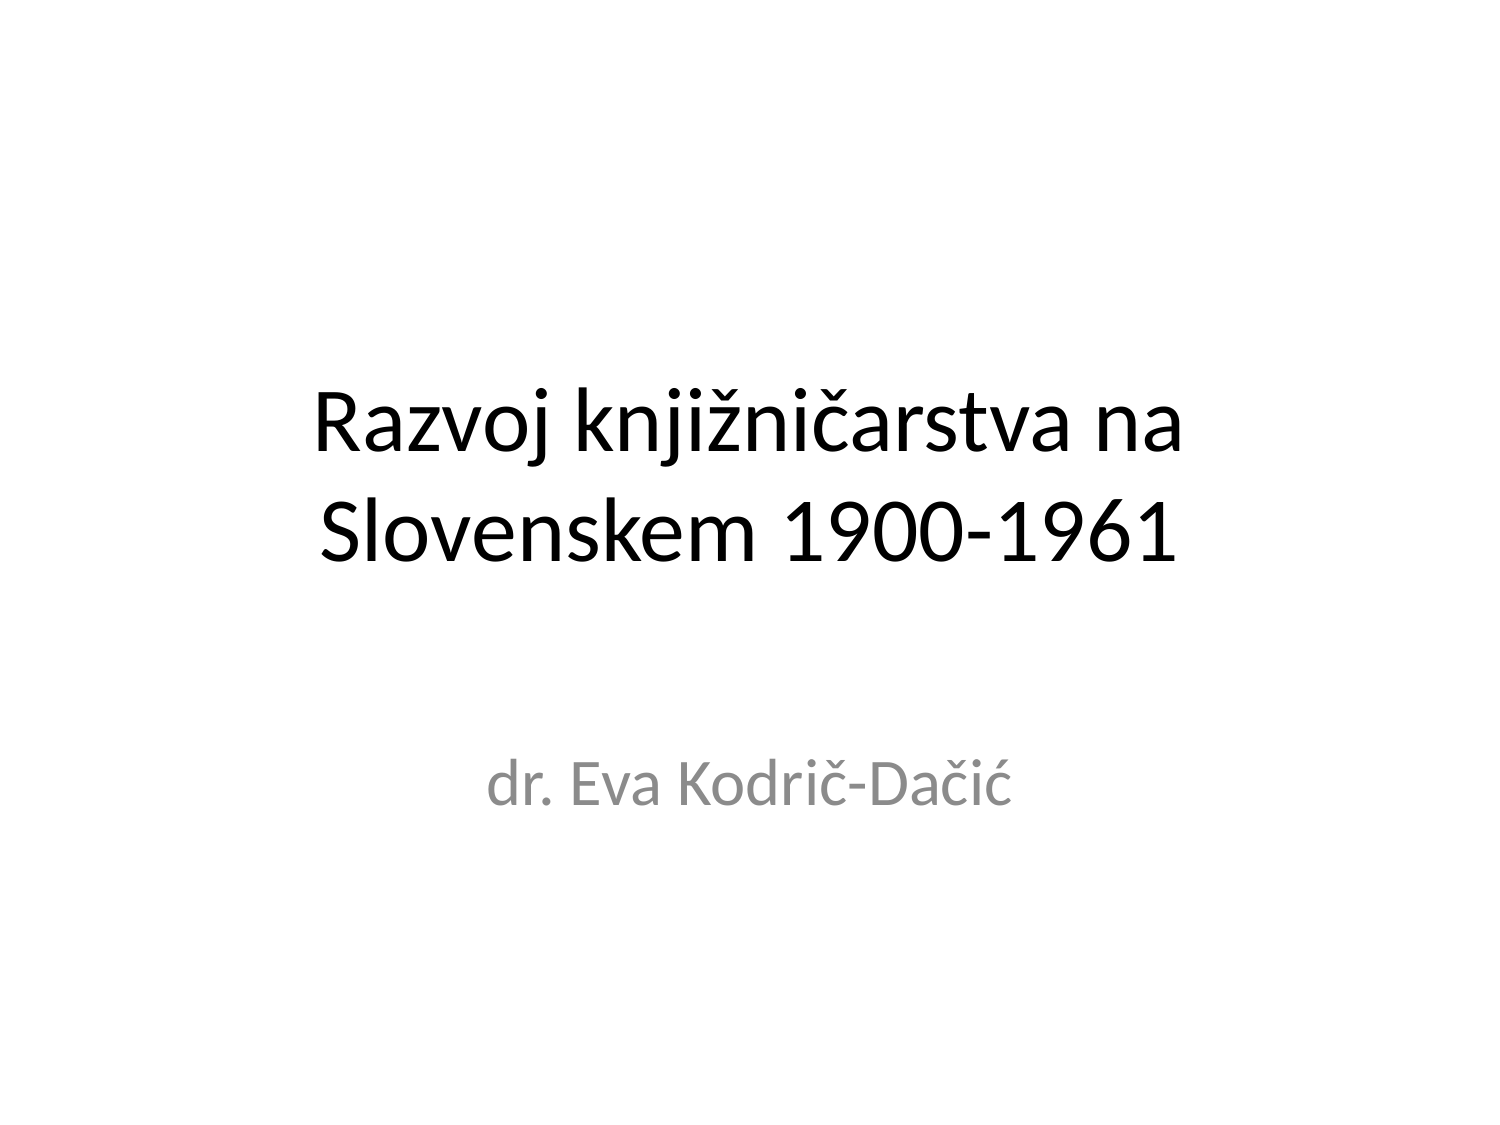

# Razvoj knjižničarstva na Slovenskem 1900-1961
dr. Eva Kodrič-Dačić